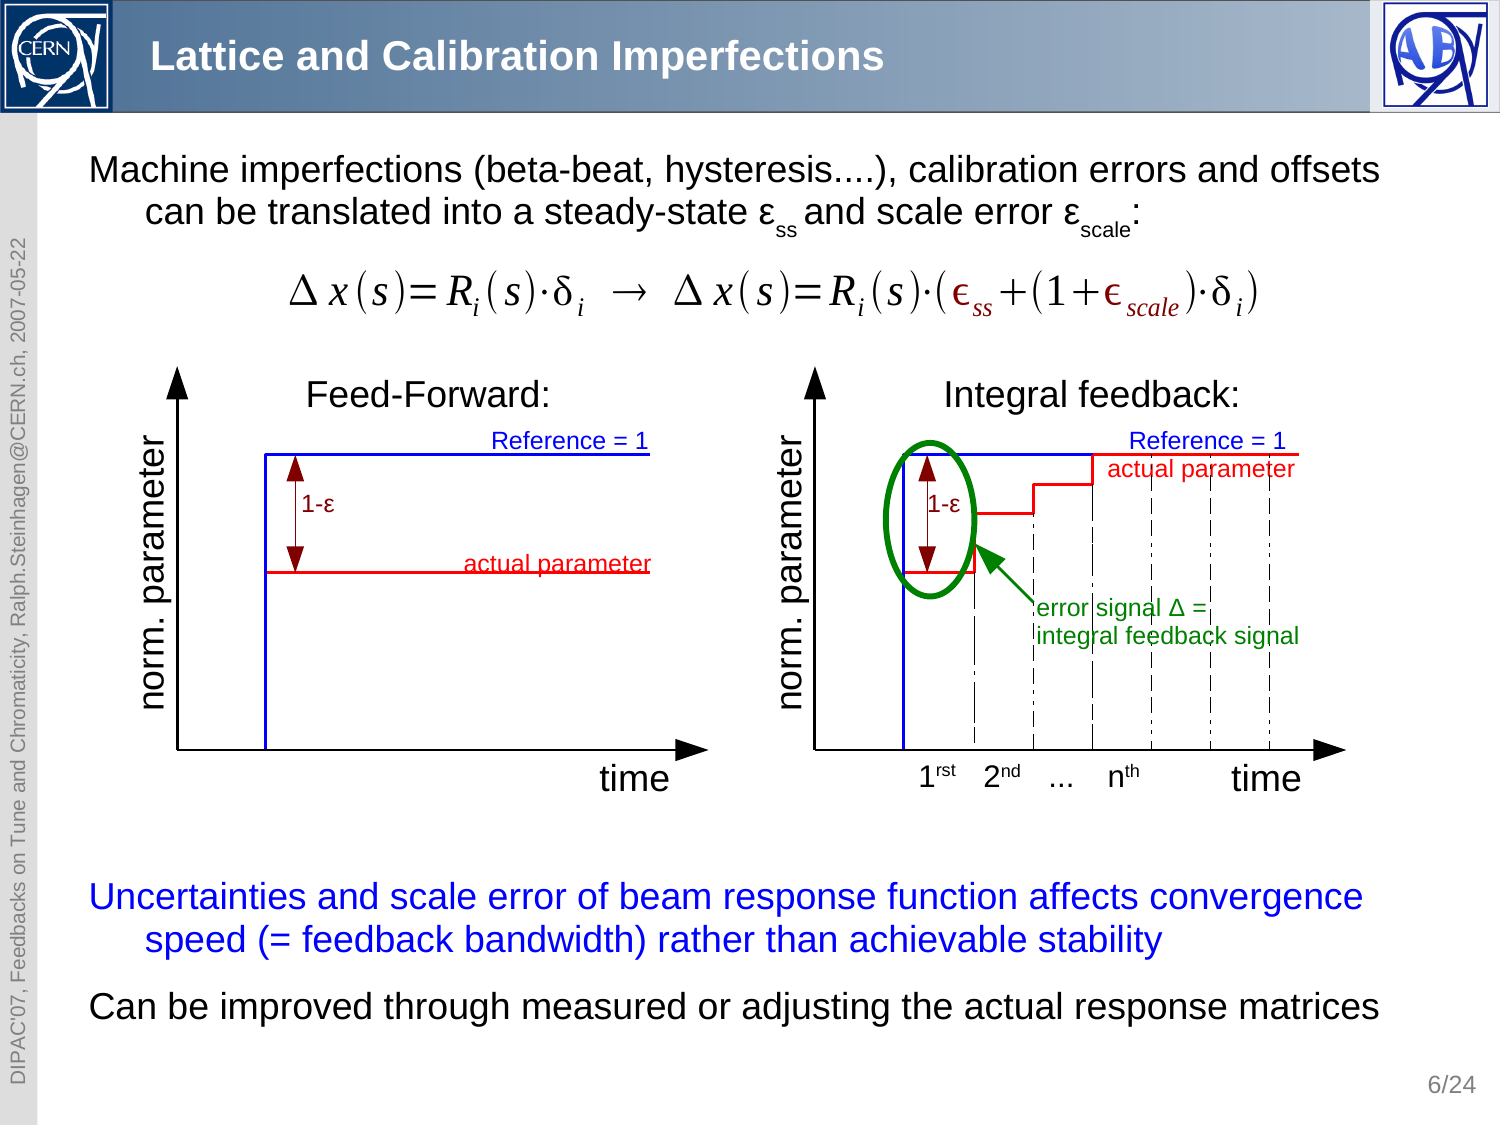

# Lattice and Calibration Imperfections
Machine imperfections (beta-beat, hysteresis....), calibration errors and offsets can be translated into a steady-state εss and scale error εscale:
norm. parameter
time
Feed-Forward:
Reference = 1
1-ε
actual parameter
norm. parameter
time
Integral feedback:
Reference = 1
actual parameter
1-ε
error signal Δ =
integral feedback signal
1rst
2nd
nth
...
Uncertainties and scale error of beam response function affects convergence speed (= feedback bandwidth) rather than achievable stability
Can be improved through measured or adjusting the actual response matrices